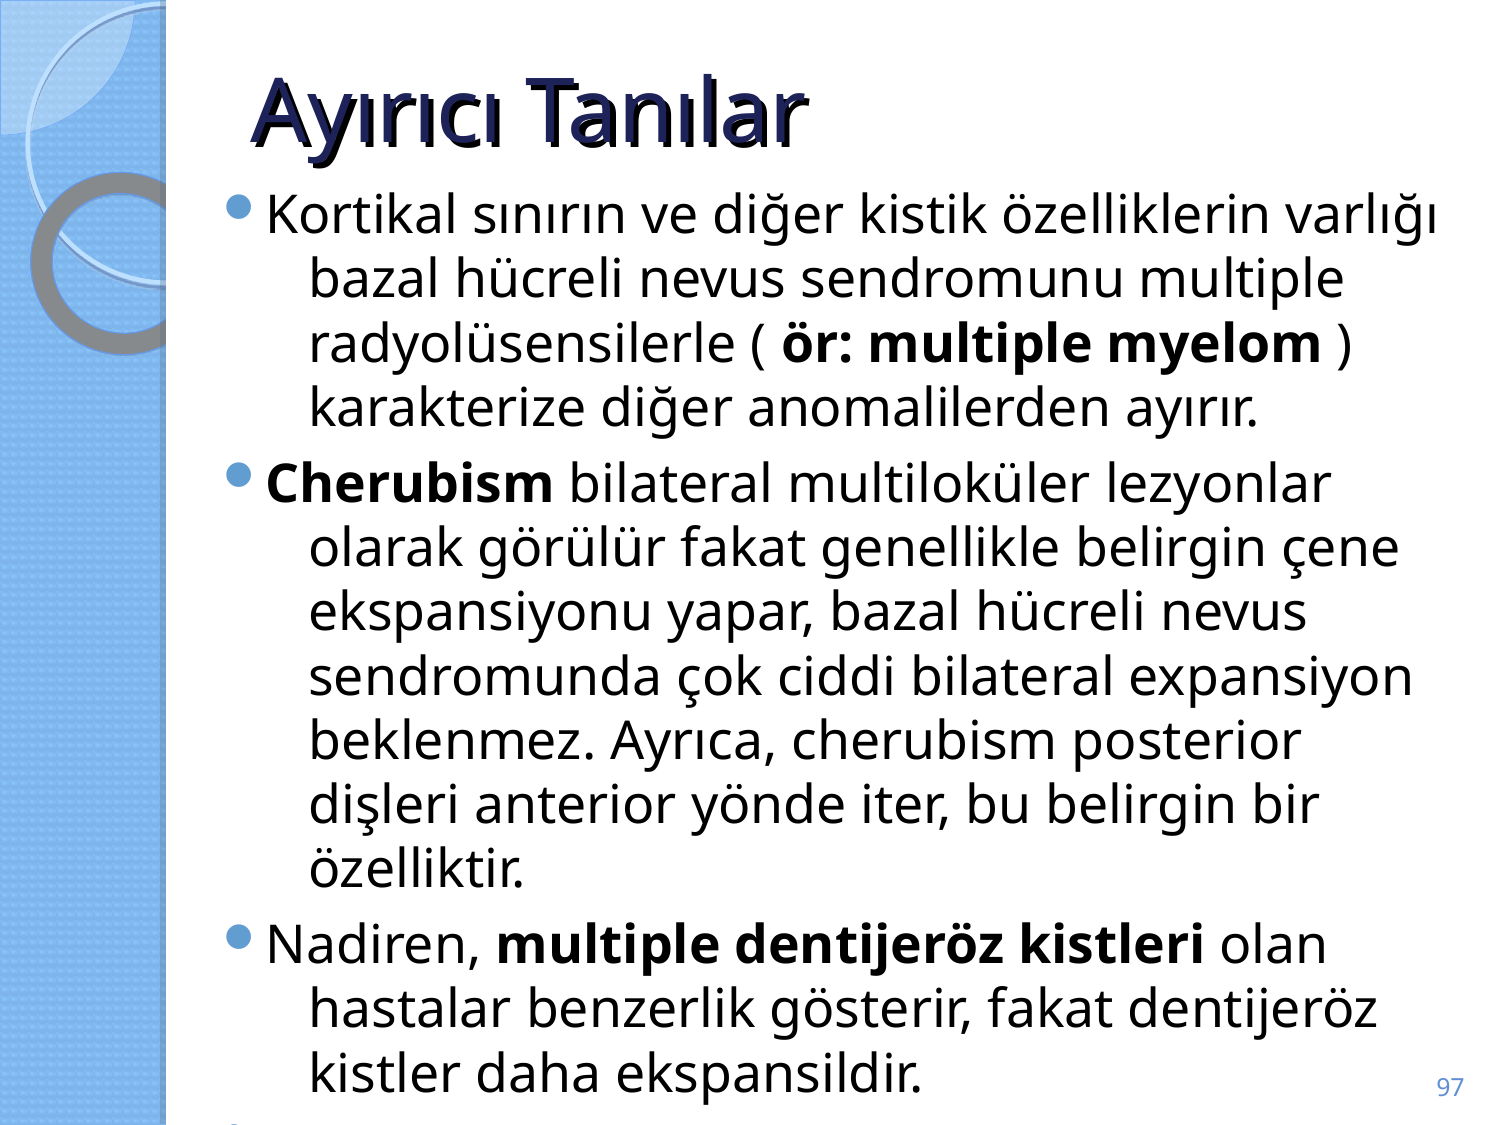

# Ayırıcı Tanılar
Kortikal sınırın ve diğer kistik özelliklerin varlığı bazal hücreli nevus sendromunu multiple radyolüsensilerle ( ör: multiple myelom ) karakterize diğer anomalilerden ayırır.
Cherubism bilateral multiloküler lezyonlar olarak görülür fakat genellikle belirgin çene ekspansiyonu yapar, bazal hücreli nevus sendromunda çok ciddi bilateral expansiyon beklenmez. Ayrıca, cherubism posterior dişleri anterior yönde iter, bu belirgin bir özelliktir.
Nadiren, multiple dentijeröz kistleri olan hastalar benzerlik gösterir, fakat dentijeröz kistler daha ekspansildir.